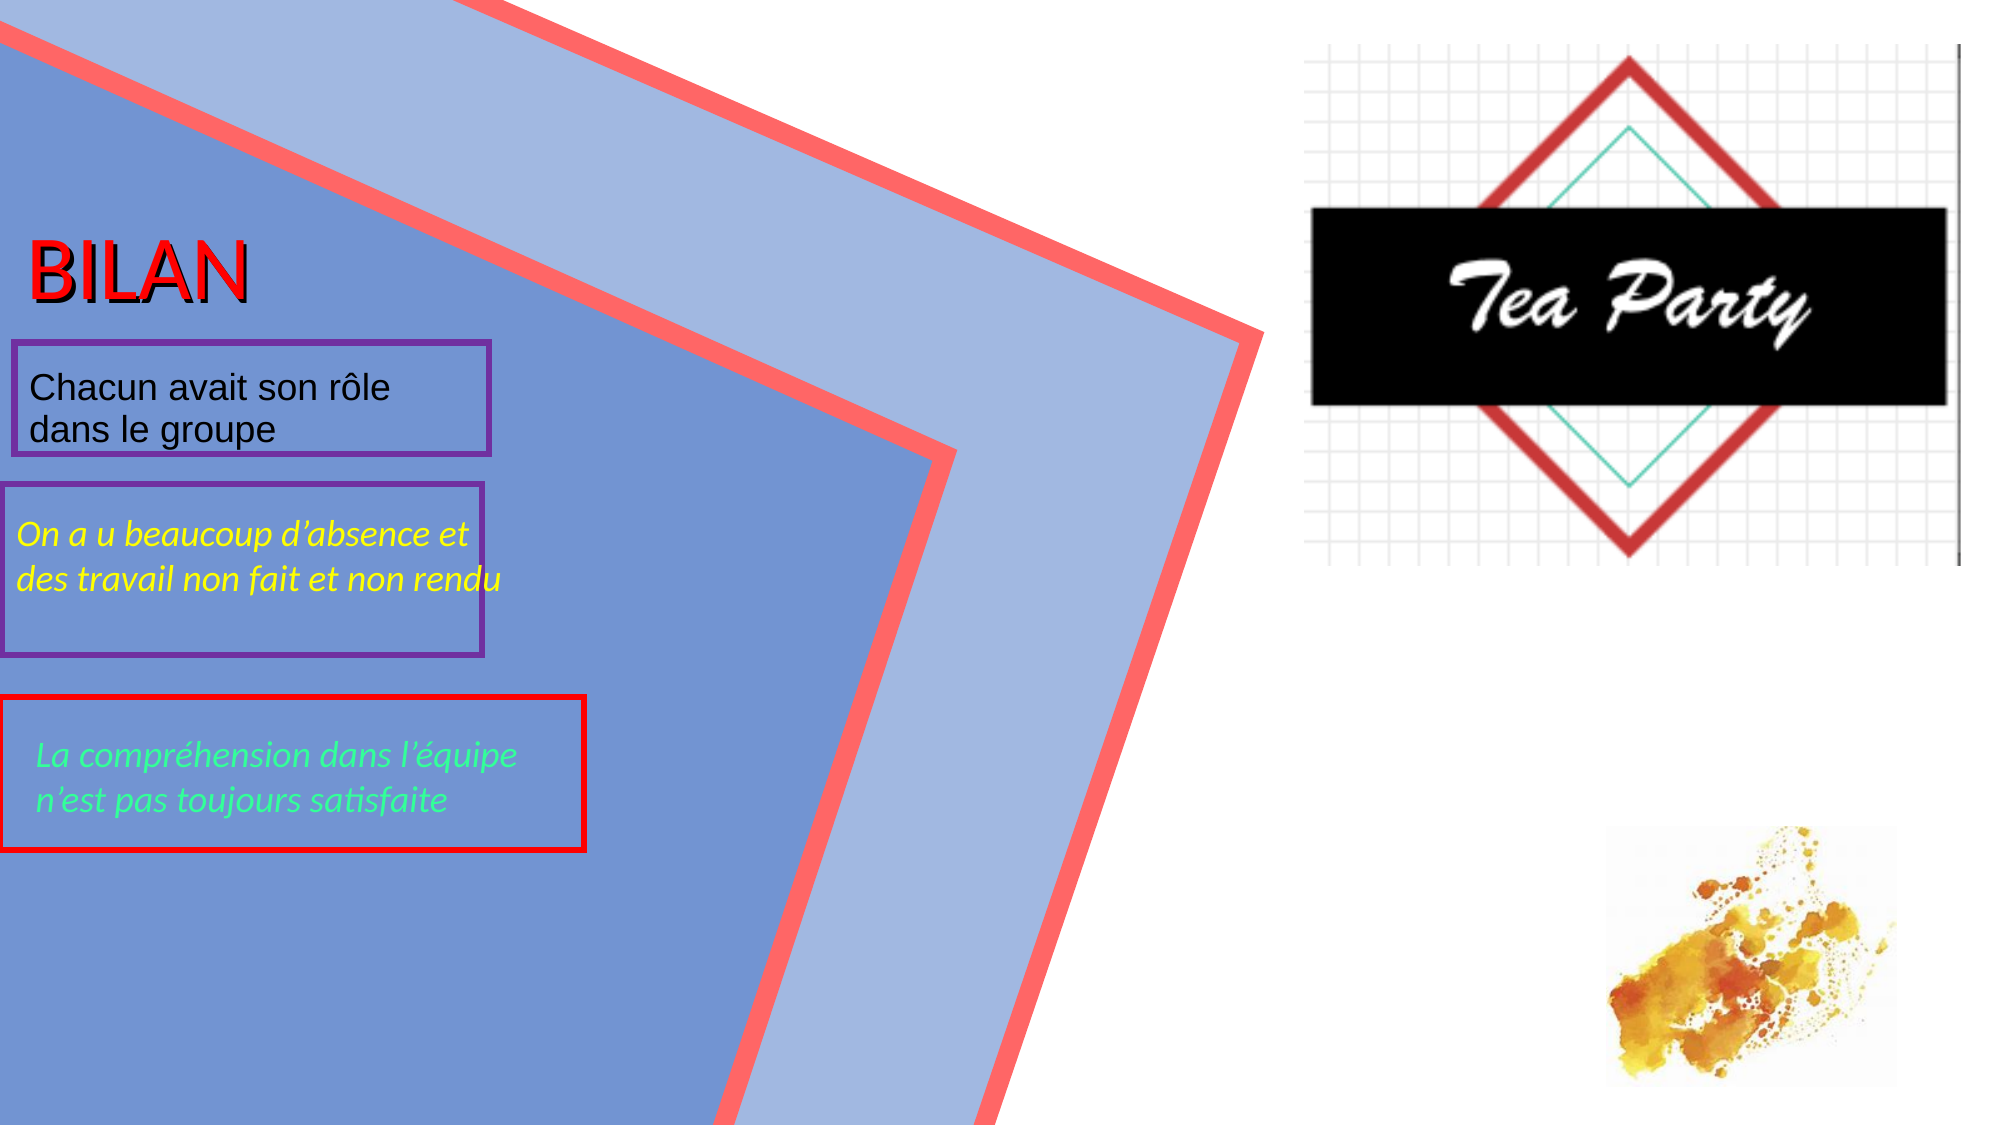

BILAN
Chacun avait son rôle dans le groupe
On a u beaucoup d’absence et des travail non fait et non rendu
La compréhension dans l’équipe n’est pas toujours satisfaite